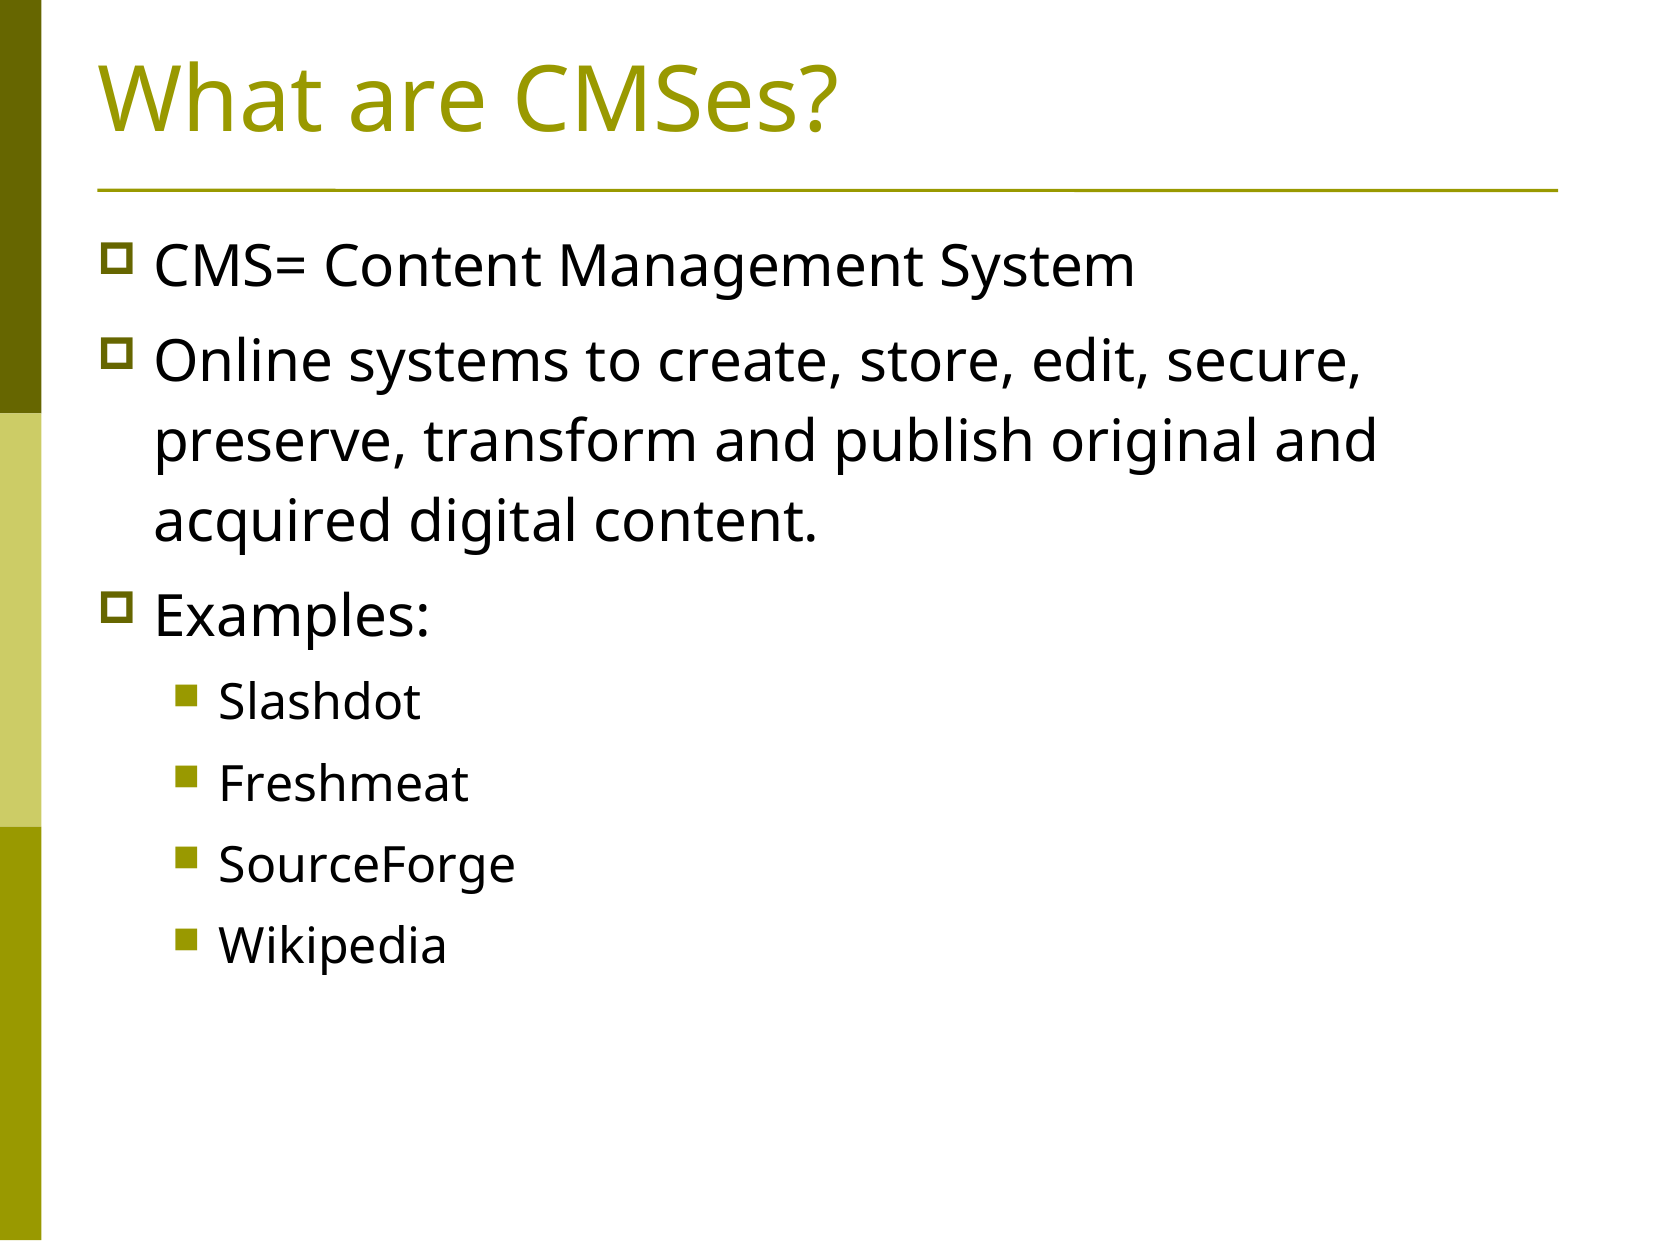

# What are CMSes?
CMS= Content Management System
Online systems to create, store, edit, secure, preserve, transform and publish original and acquired digital content.
Examples:
Slashdot
Freshmeat
SourceForge
Wikipedia